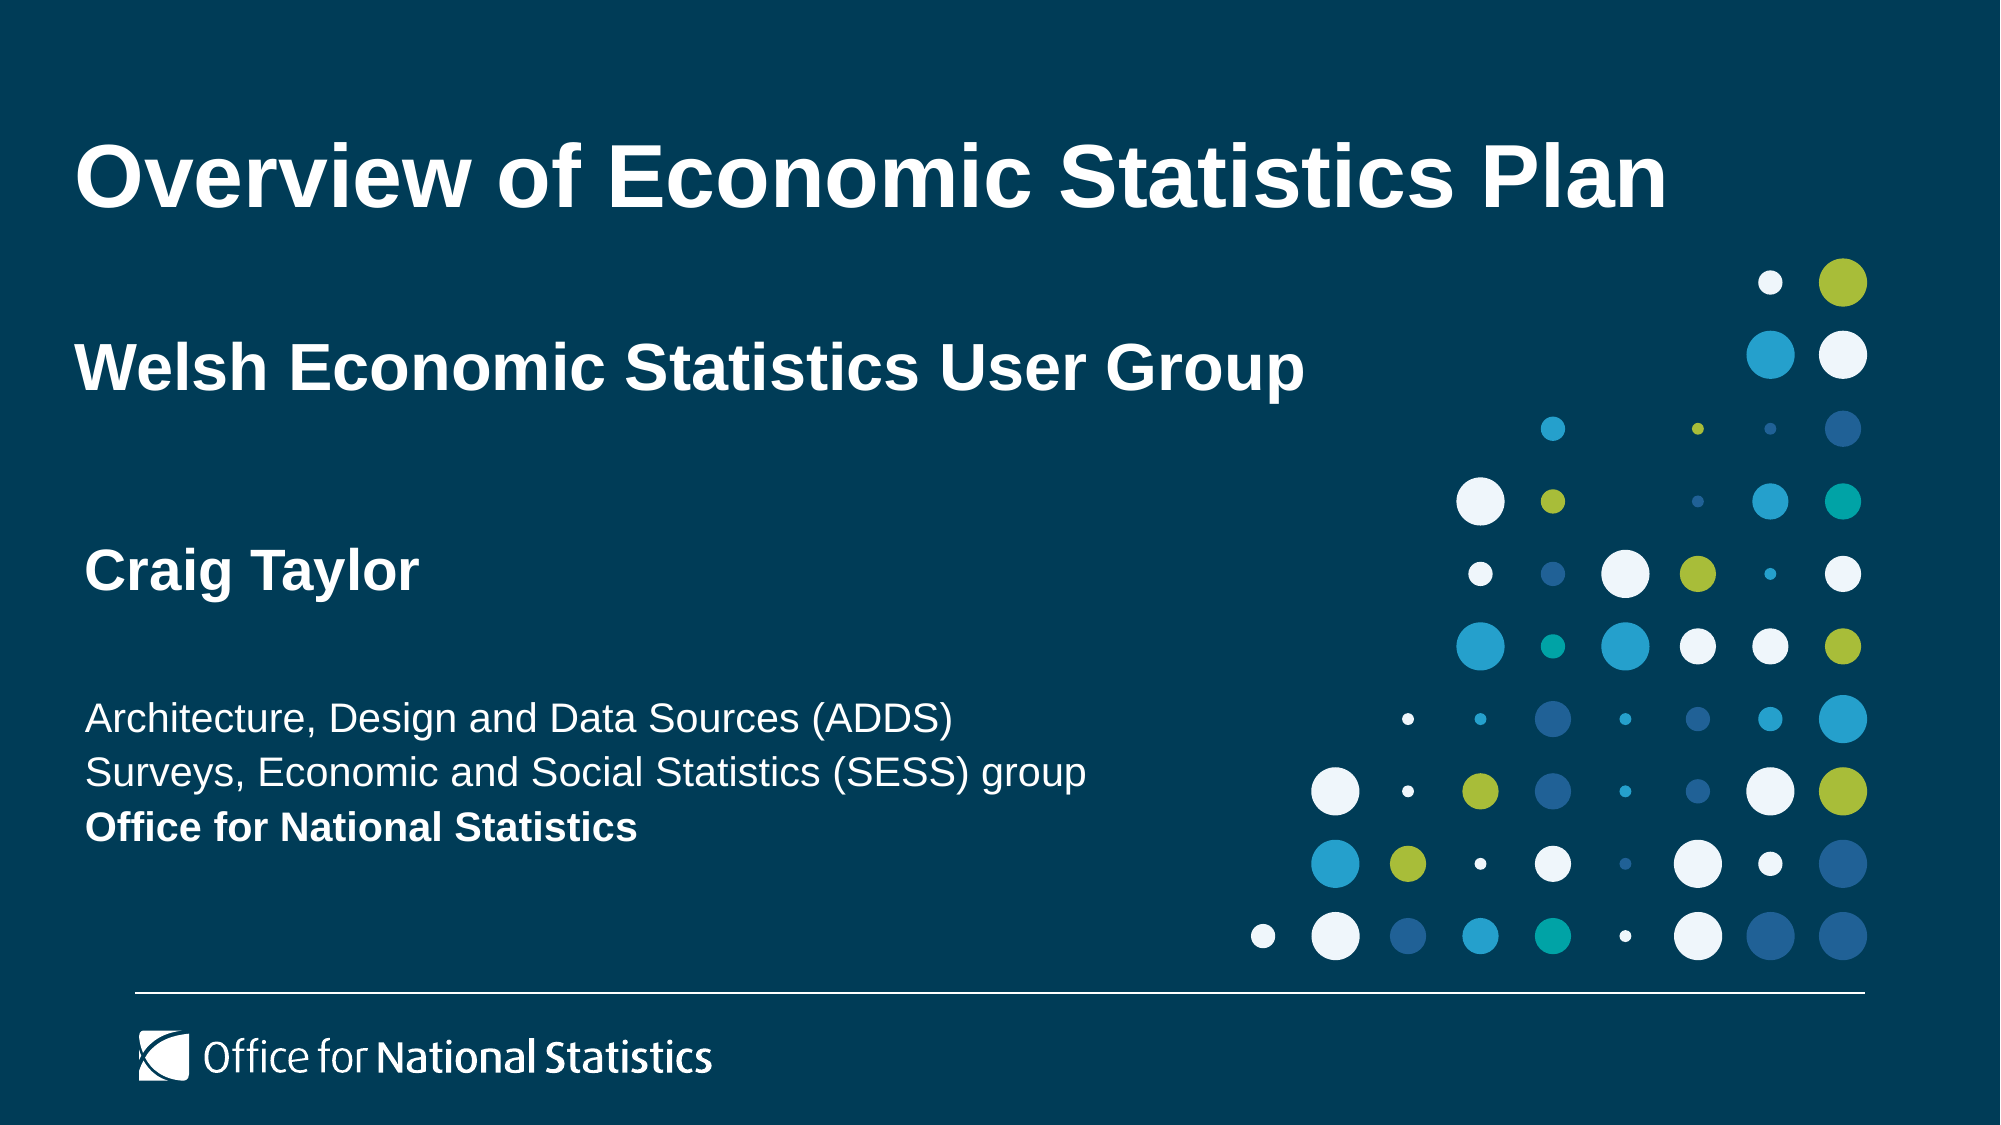

# Overview of Economic Statistics Plan Welsh Economic Statistics User Group
Craig Taylor
Architecture, Design and Data Sources (ADDS)
Surveys, Economic and Social Statistics (SESS) group
Office for National Statistics